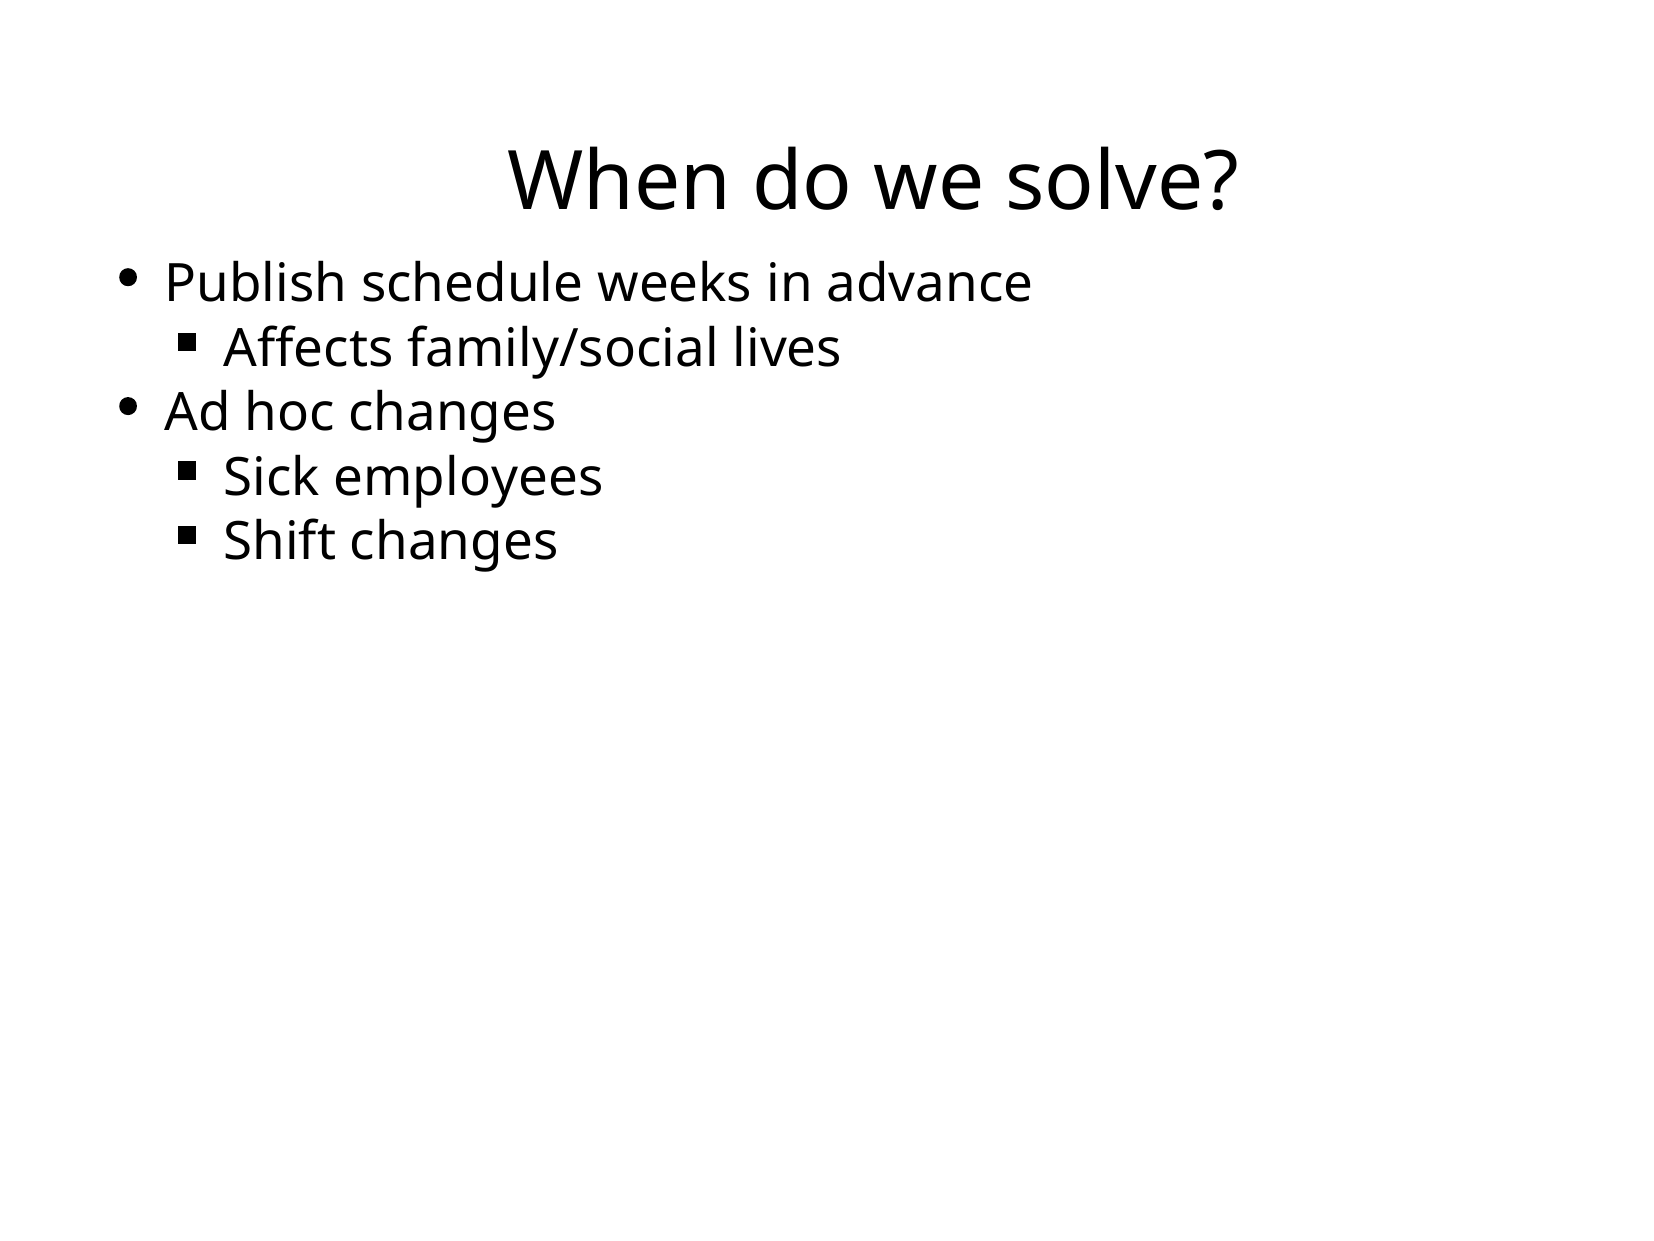

When do we solve?
Publish schedule weeks in advance
Affects family/social lives
Ad hoc changes
Sick employees
Shift changes